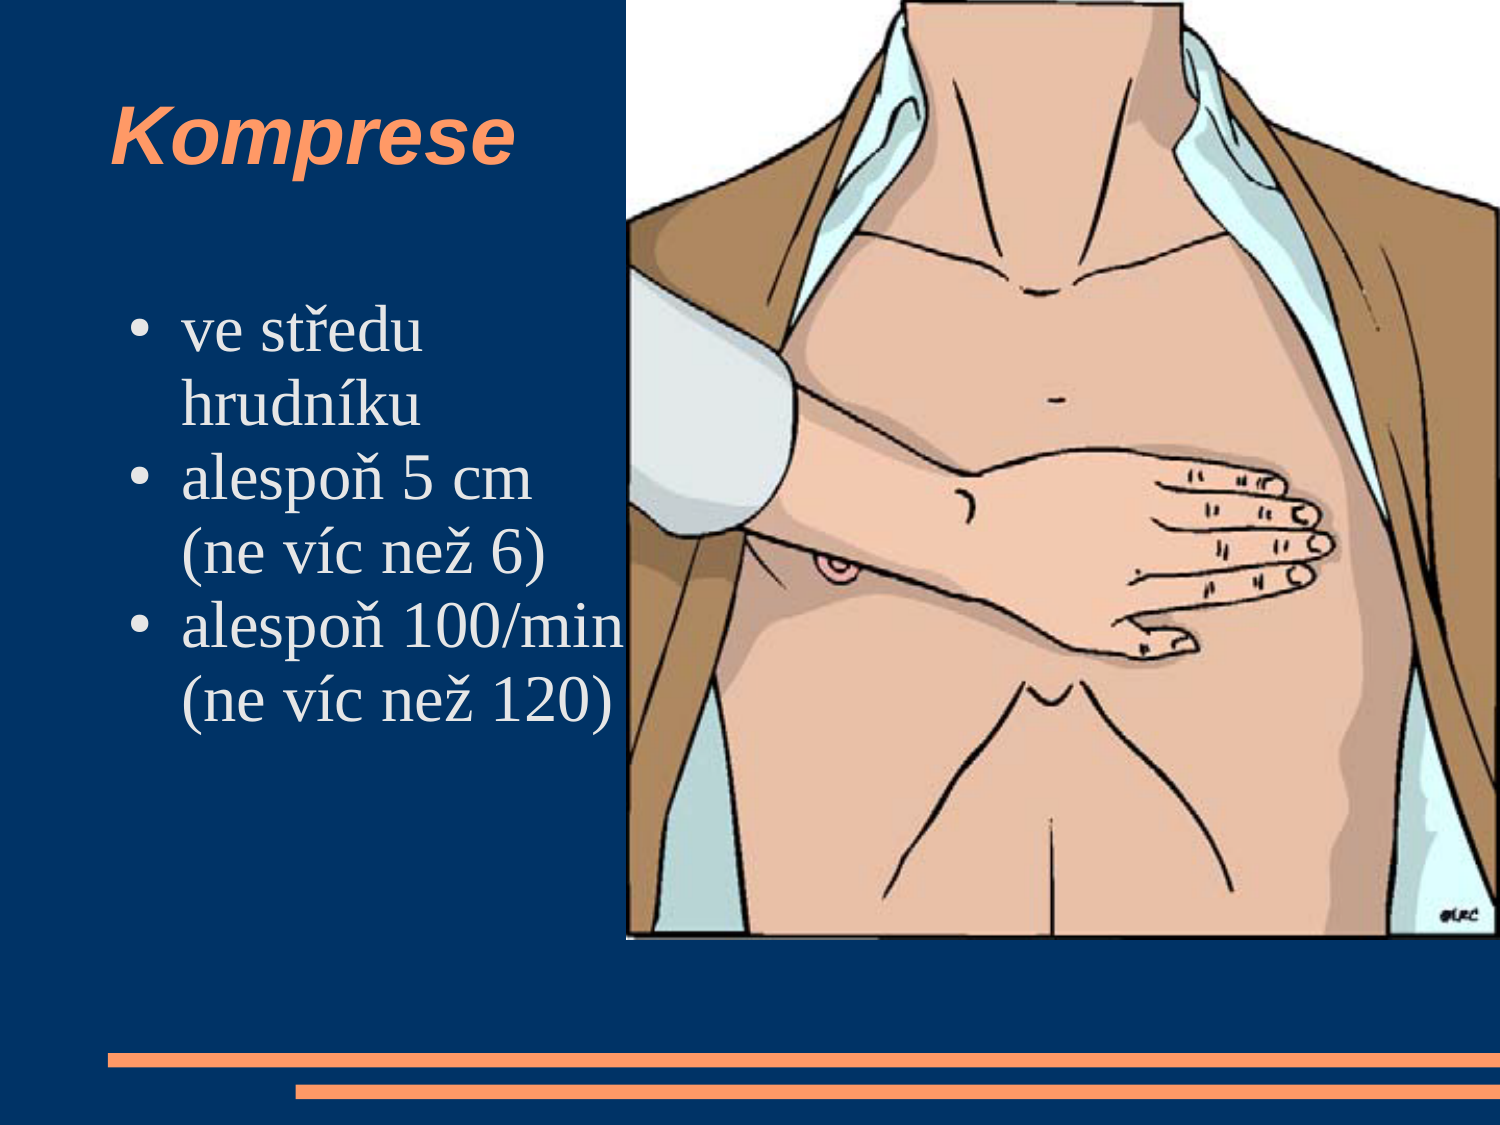

# Komprese
ve středu
hrudníku
alespoň 5 cm
(ne víc než 6)
alespoň 100/min
(ne víc než 120)